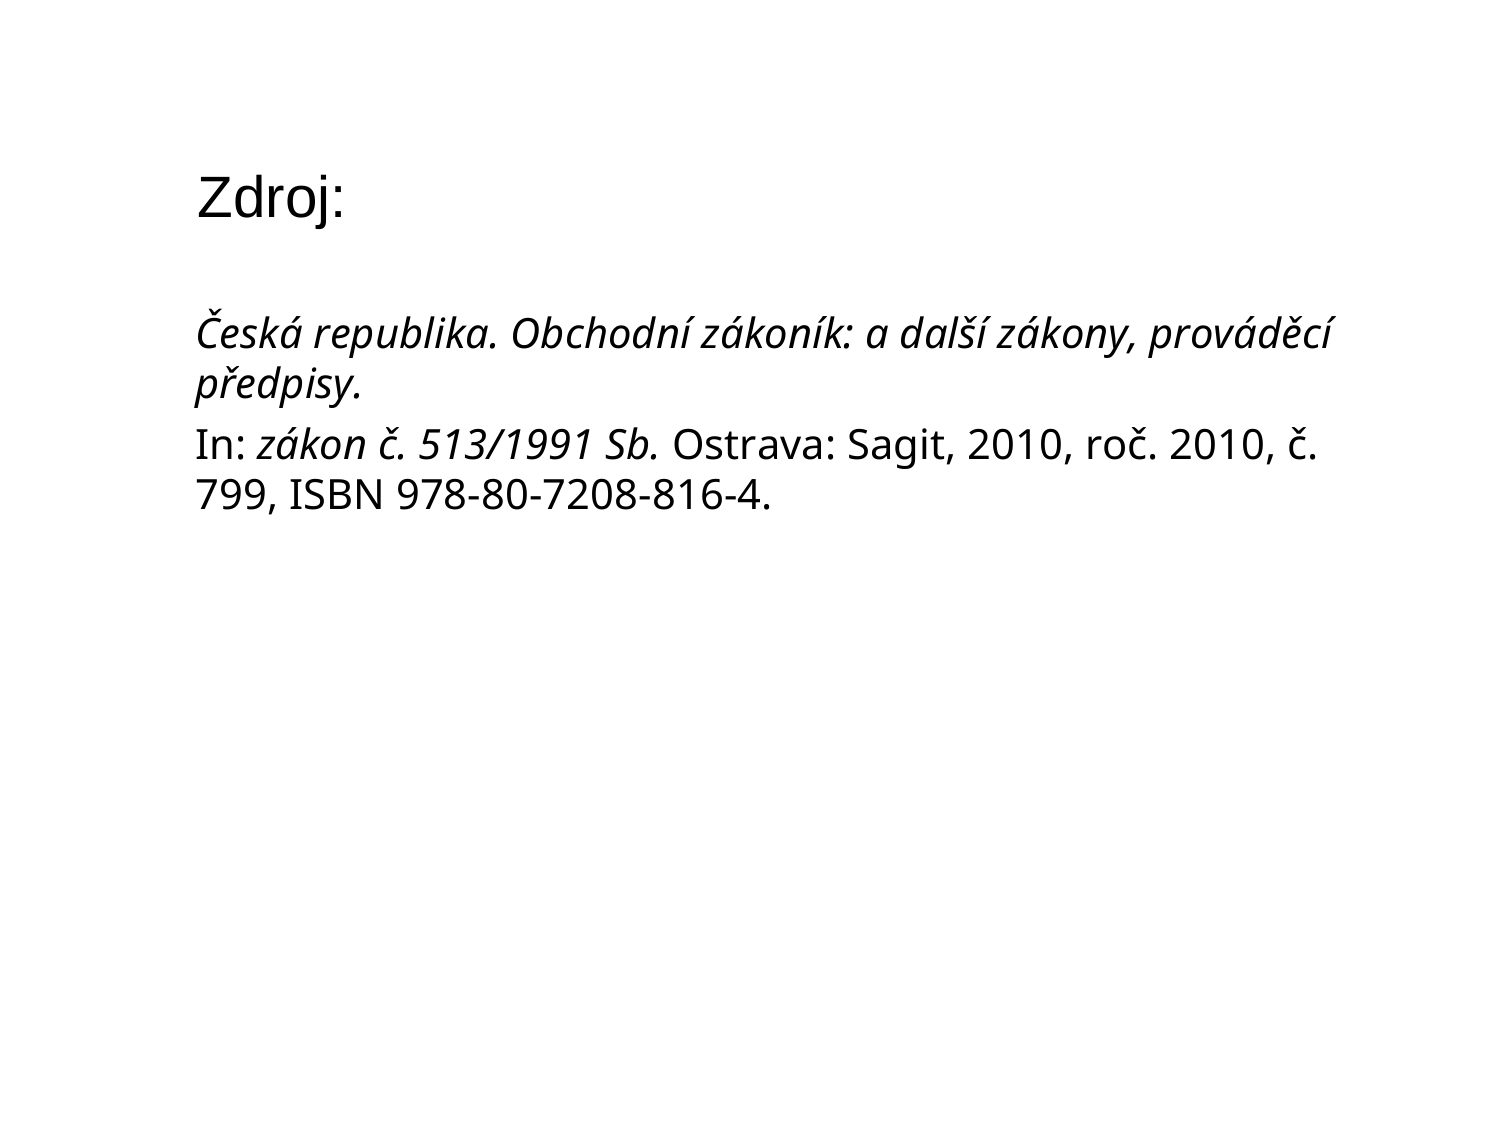

# Zdroj:
	Česká republika. Obchodní zákoník: a další zákony, prováděcí předpisy.
	In: zákon č. 513/1991 Sb. Ostrava: Sagit, 2010, roč. 2010, č. 799, ISBN 978-80-7208-816-4.